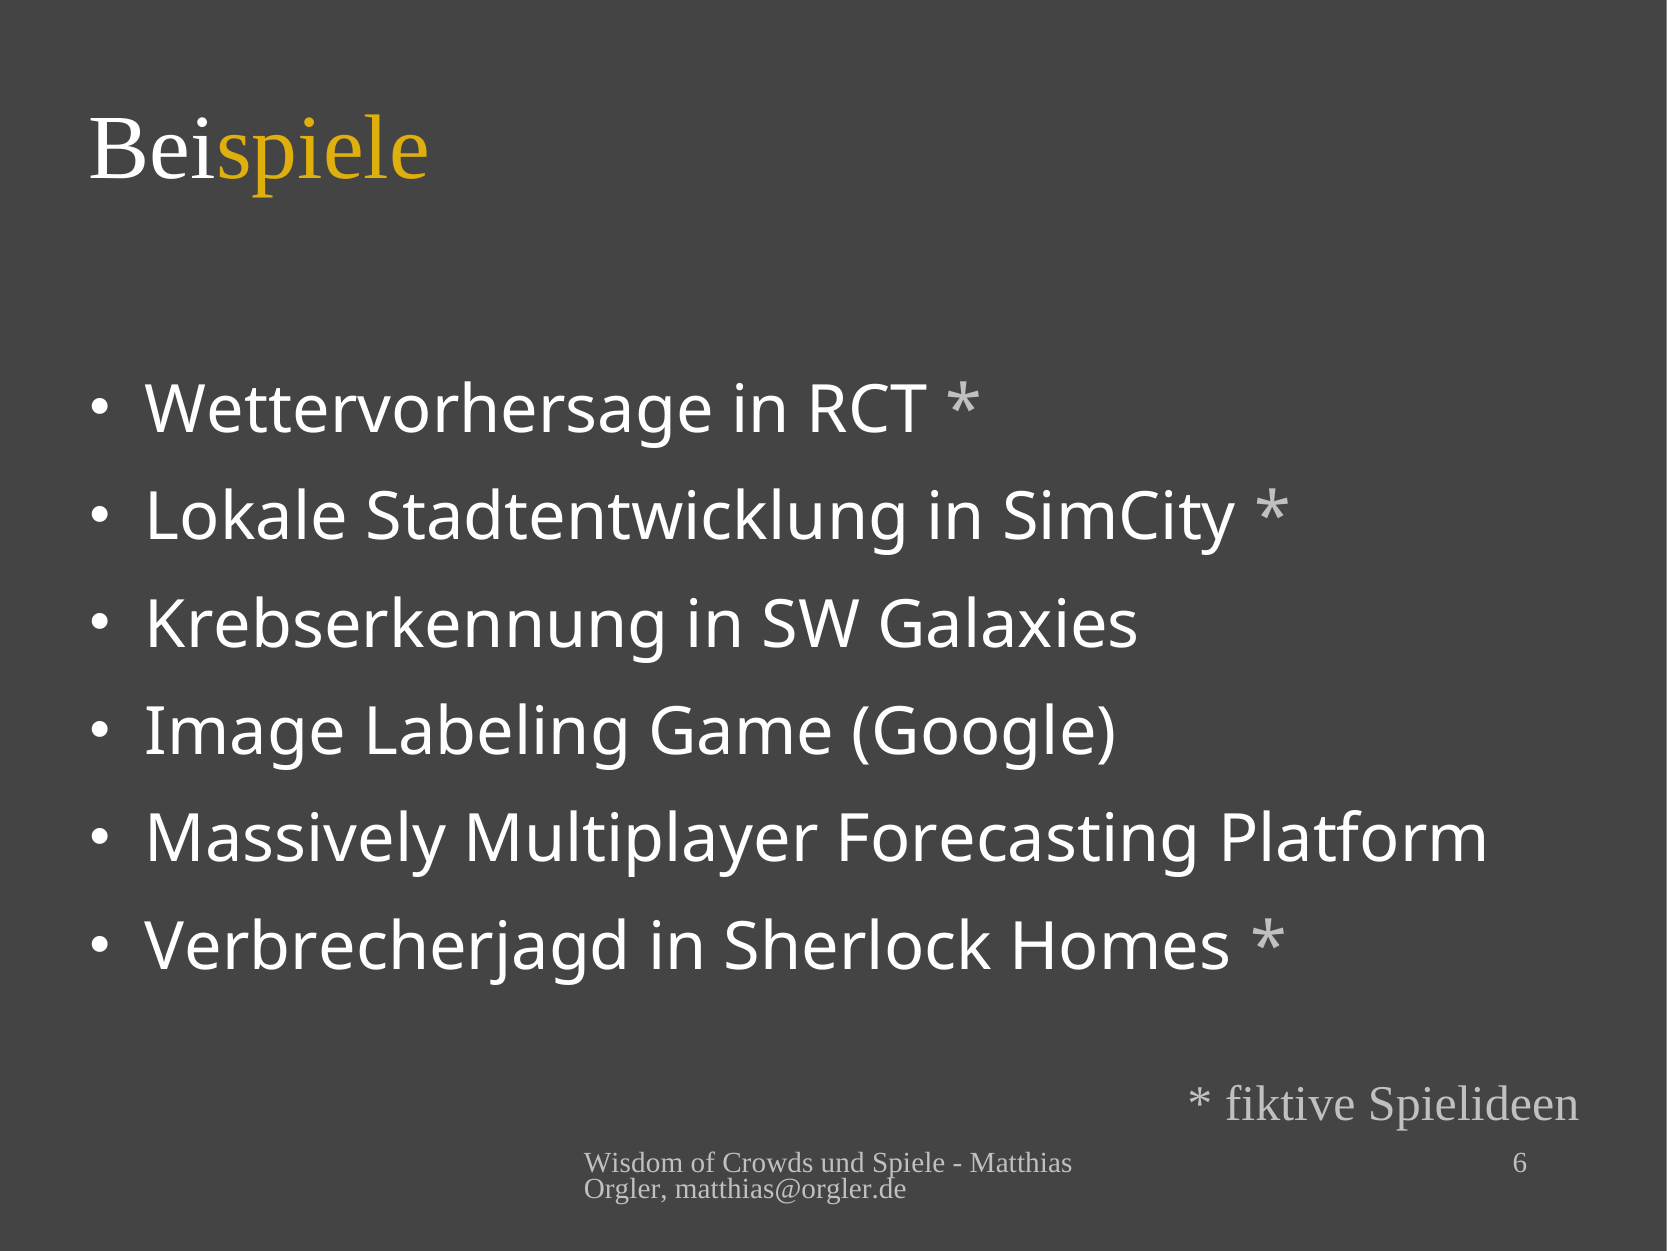

# Beispiele
Wettervorhersage in RCT *
Lokale Stadtentwicklung in SimCity *
Krebserkennung in SW Galaxies
Image Labeling Game (Google)
Massively Multiplayer Forecasting Platform
Verbrecherjagd in Sherlock Homes *
* fiktive Spielideen
Wisdom of Crowds und Spiele - Matthias Orgler, matthias@orgler.de
6